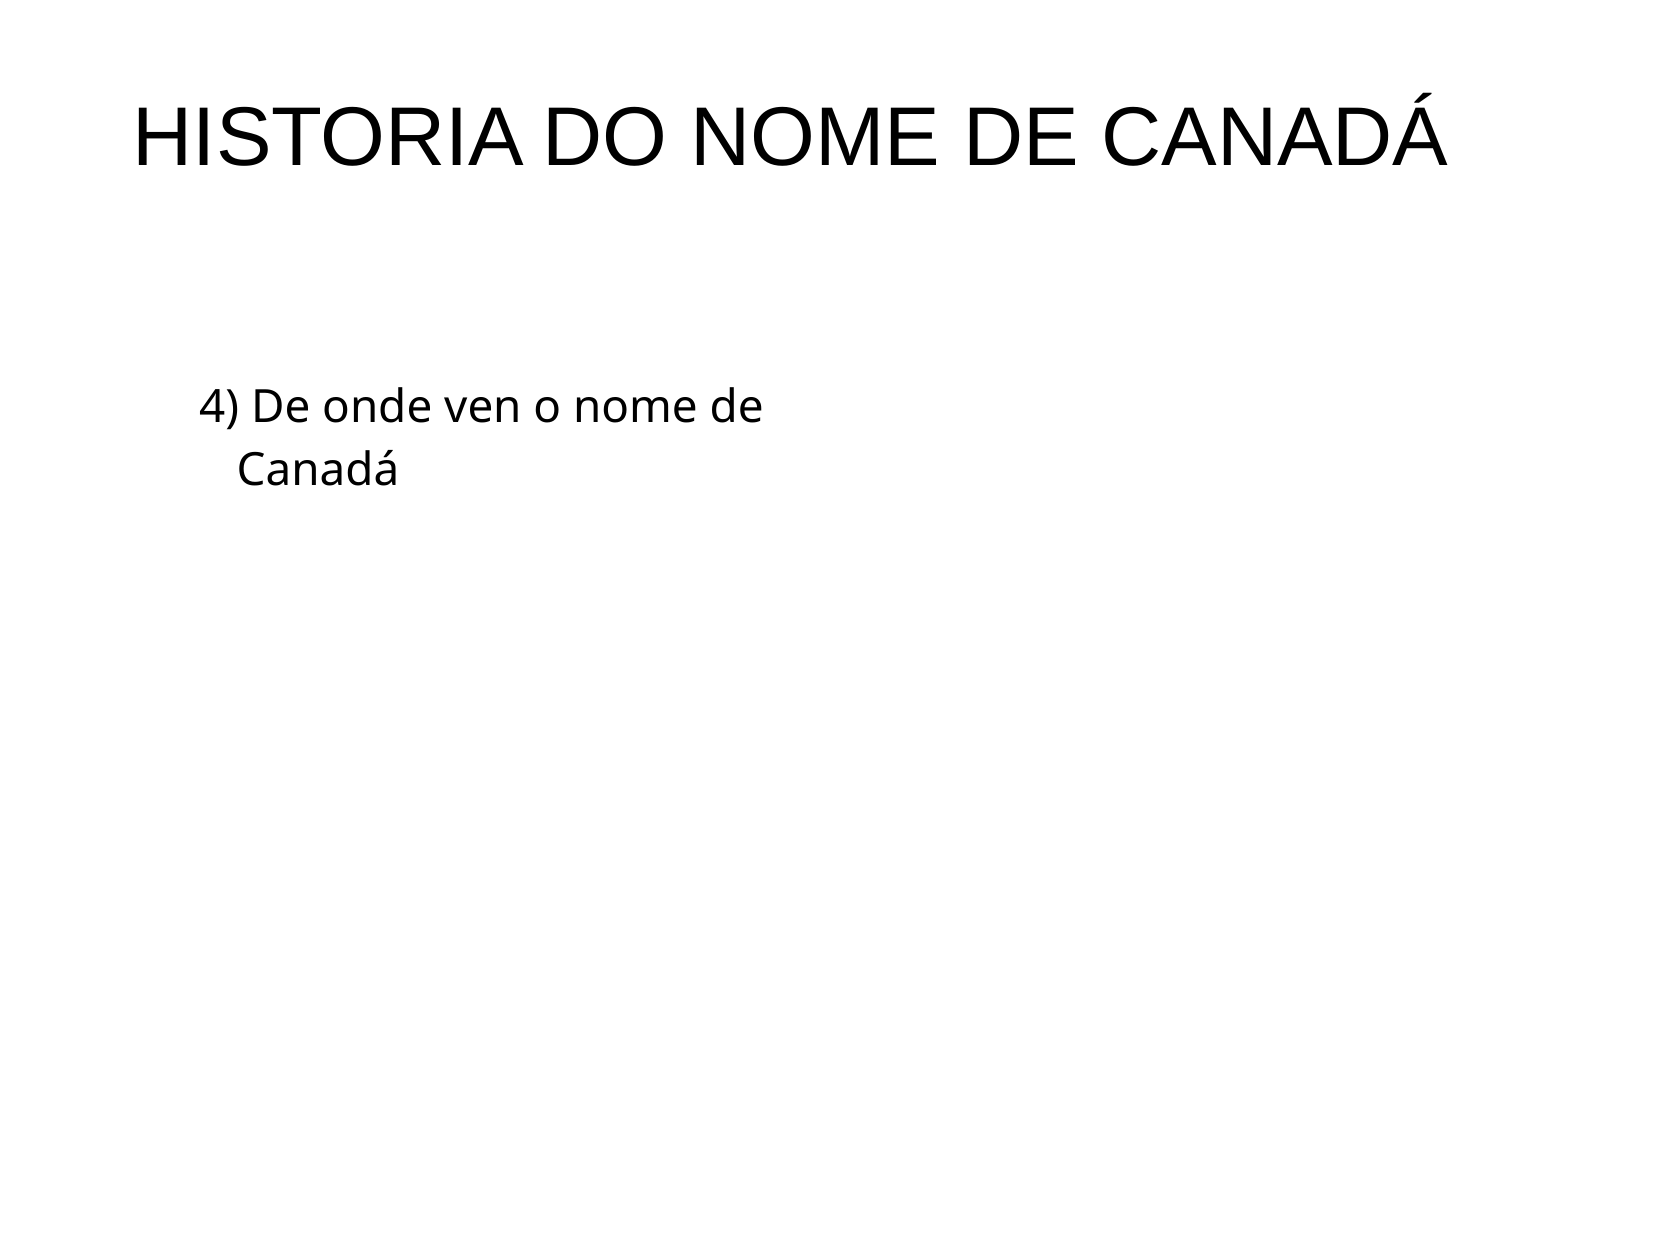

HISTORIA DO NOME DE CANADÁ
4) De onde ven o nome de Canadá